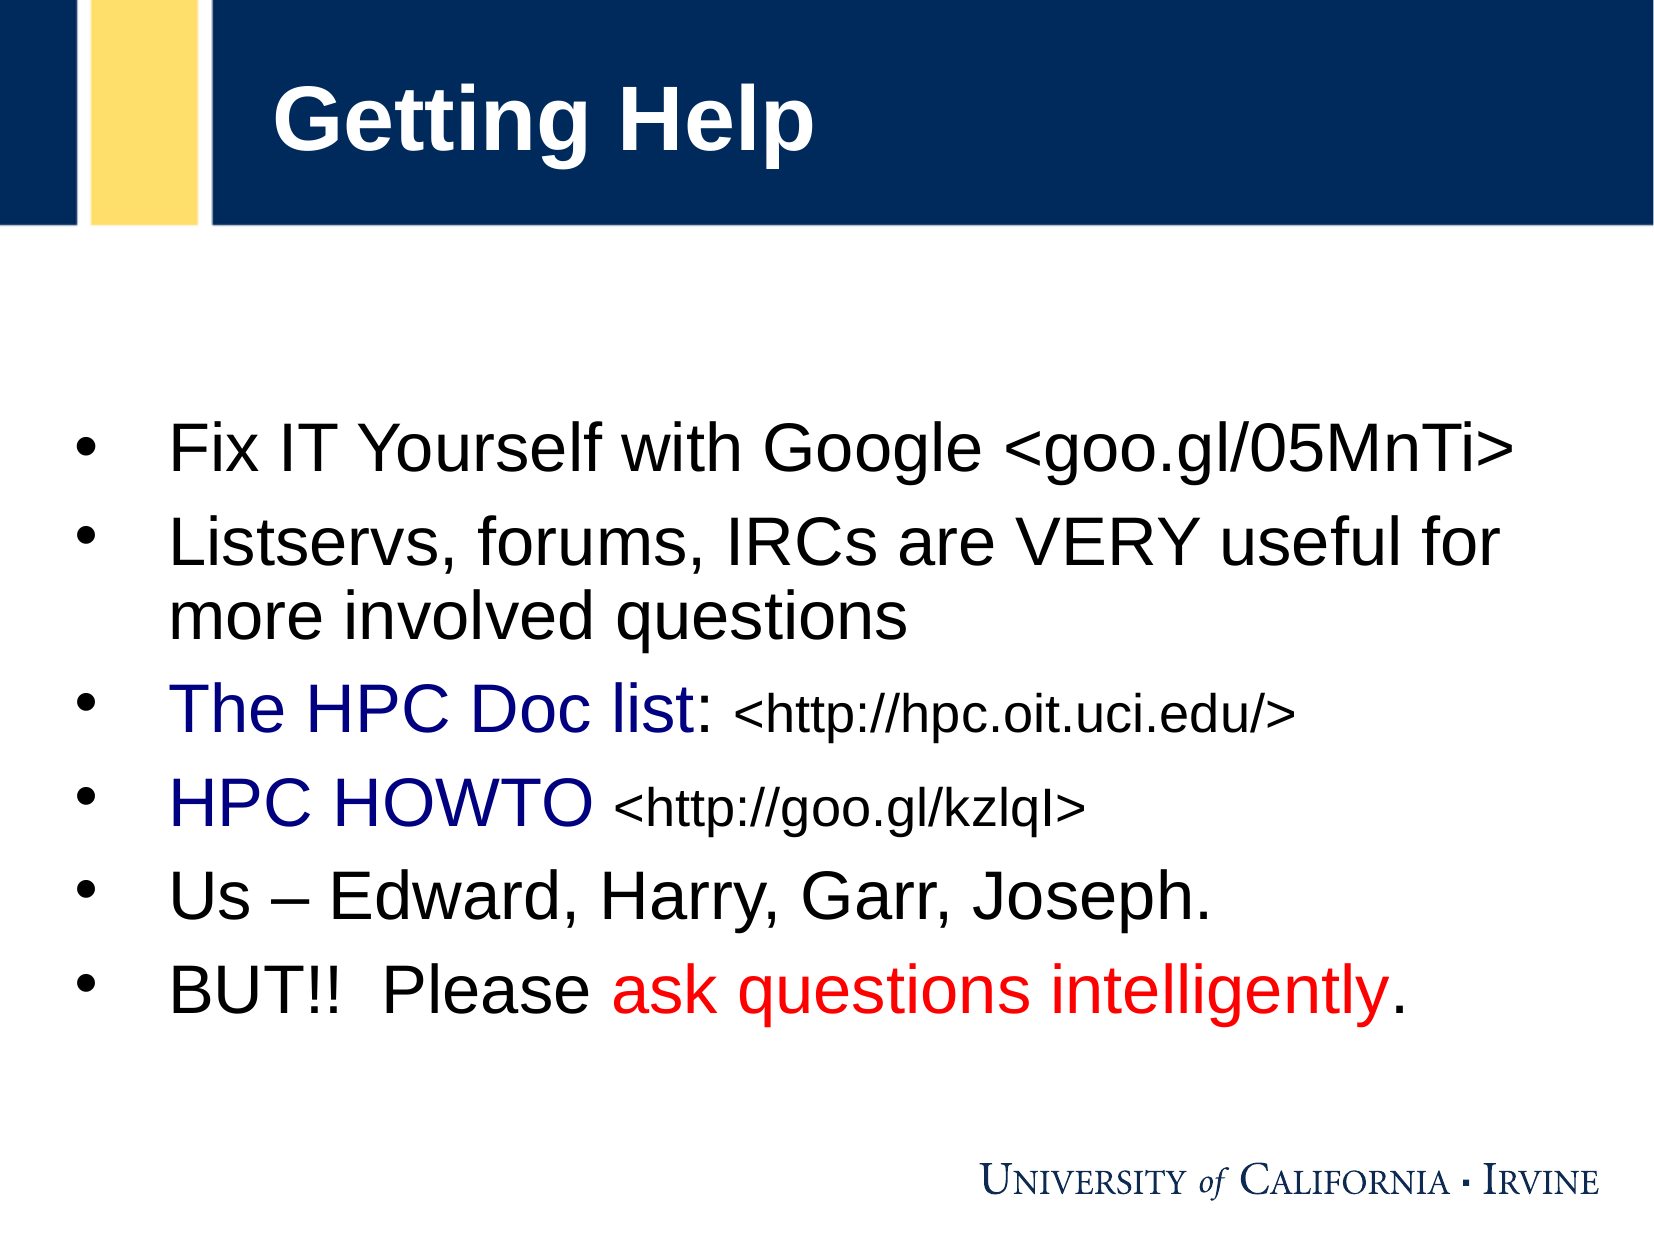

# Getting Help
Fix IT Yourself with Google <goo.gl/05MnTi>
Listservs, forums, IRCs are VERY useful for more involved questions
The HPC Doc list: <http://hpc.oit.uci.edu/>
HPC HOWTO <http://goo.gl/kzlqI>
Us – Edward, Harry, Garr, Joseph.
BUT!! Please ask questions intelligently.